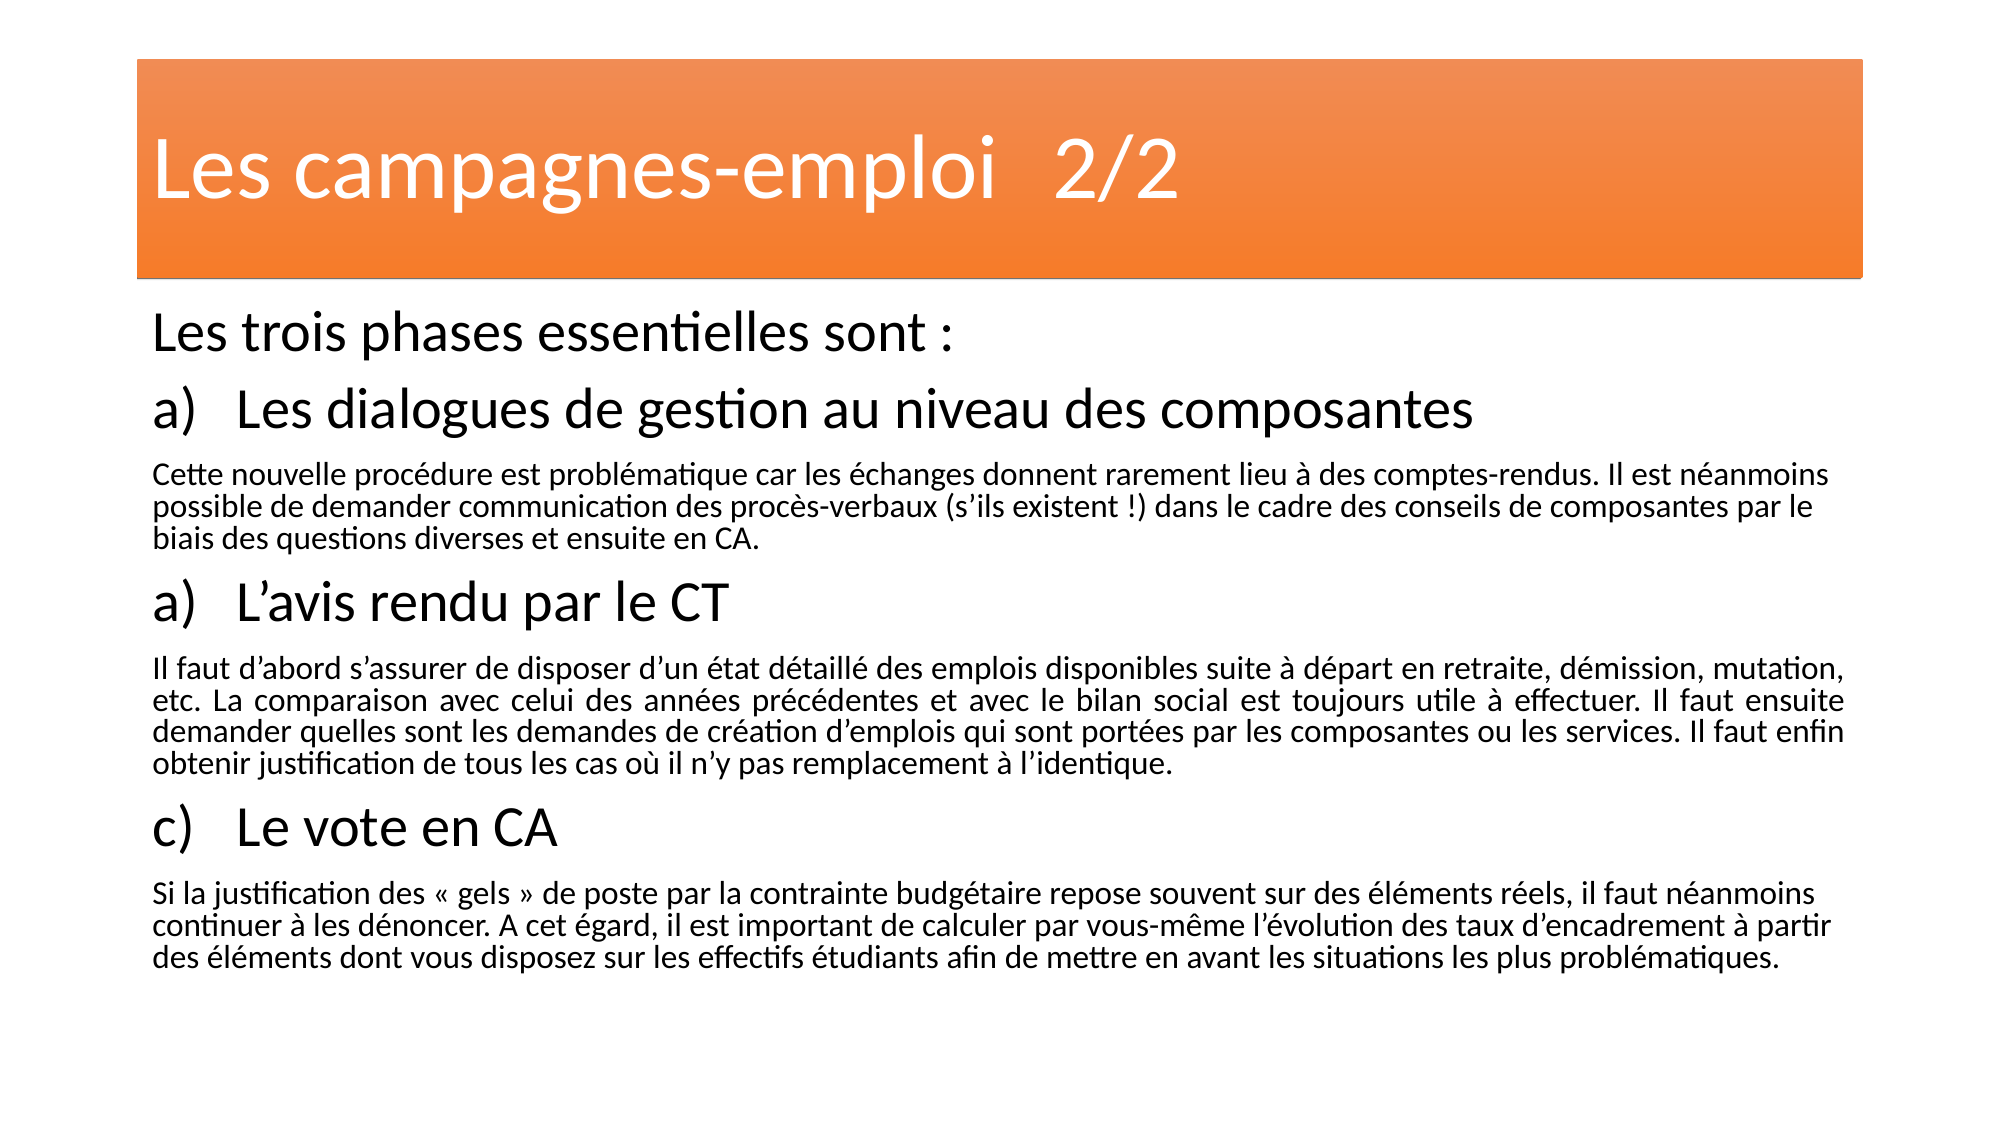

# Les campagnes-emploi	2/2
Les trois phases essentielles sont :
Les dialogues de gestion au niveau des composantes
Cette nouvelle procédure est problématique car les échanges donnent rarement lieu à des comptes-rendus. Il est néanmoins possible de demander communication des procès-verbaux (s’ils existent !) dans le cadre des conseils de composantes par le biais des questions diverses et ensuite en CA.
L’avis rendu par le CT
Il faut d’abord s’assurer de disposer d’un état détaillé des emplois disponibles suite à départ en retraite, démission, mutation, etc. La comparaison avec celui des années précédentes et avec le bilan social est toujours utile à effectuer. Il faut ensuite demander quelles sont les demandes de création d’emplois qui sont portées par les composantes ou les services. Il faut enfin obtenir justification de tous les cas où il n’y pas remplacement à l’identique.
Le vote en CA
Si la justification des « gels » de poste par la contrainte budgétaire repose souvent sur des éléments réels, il faut néanmoins continuer à les dénoncer. A cet égard, il est important de calculer par vous-même l’évolution des taux d’encadrement à partir des éléments dont vous disposez sur les effectifs étudiants afin de mettre en avant les situations les plus problématiques.